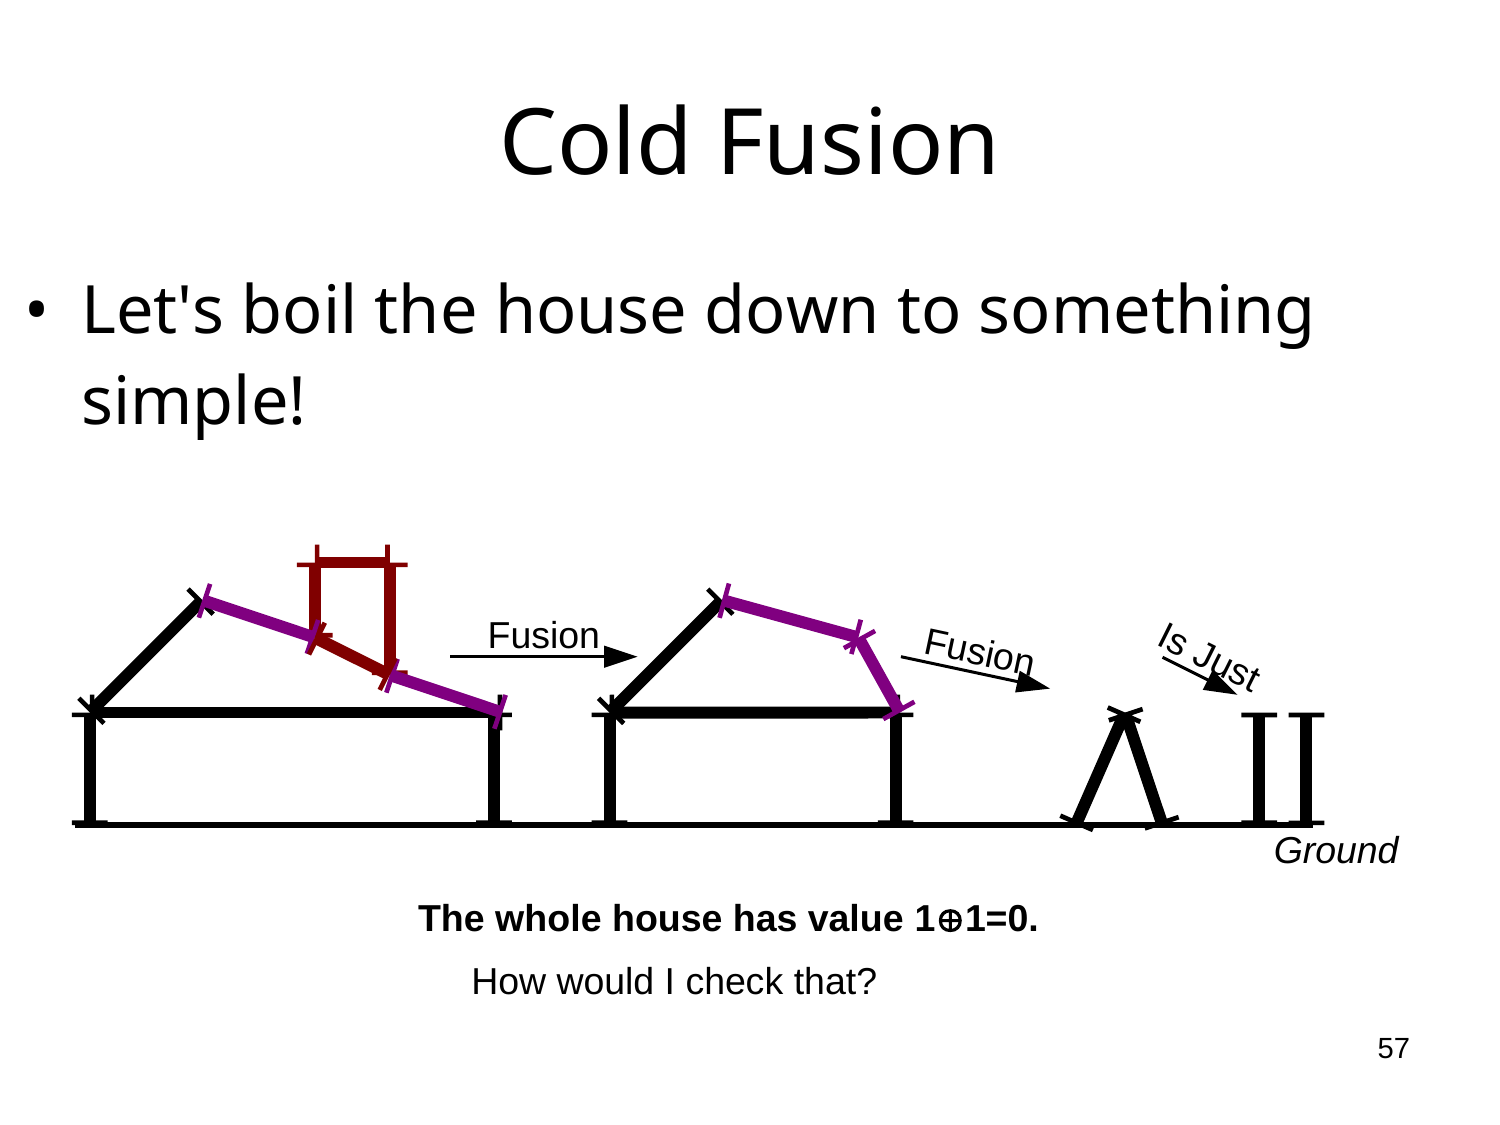

# Cold Fusion
Let's boil the house down to something simple!
Fusion
Fusion
Is Just
Ground
The whole house has value 1⊕1=0.
How would I check that?
57